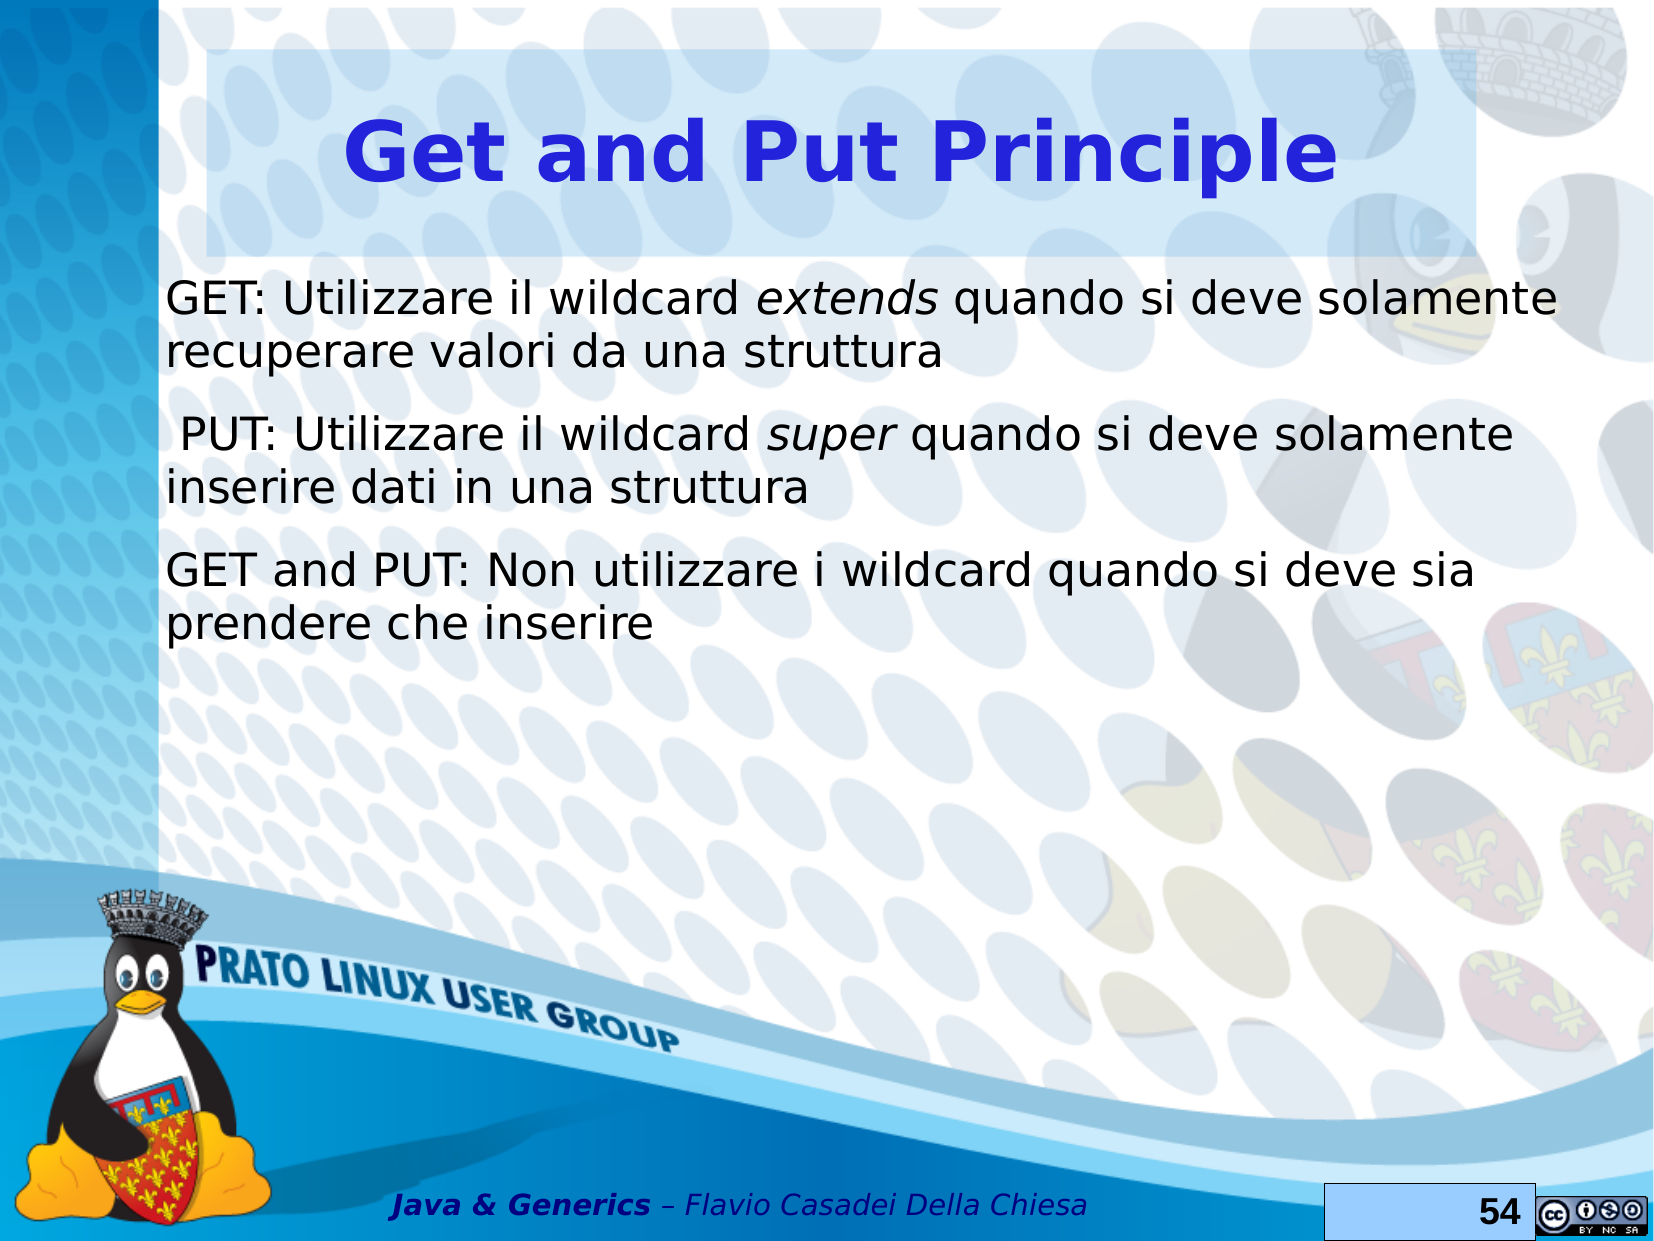

# Get and Put Principle
GET: Utilizzare il wildcard extends quando si deve solamente recuperare valori da una struttura
 PUT: Utilizzare il wildcard super quando si deve solamente inserire dati in una struttura
GET and PUT: Non utilizzare i wildcard quando si deve sia prendere che inserire